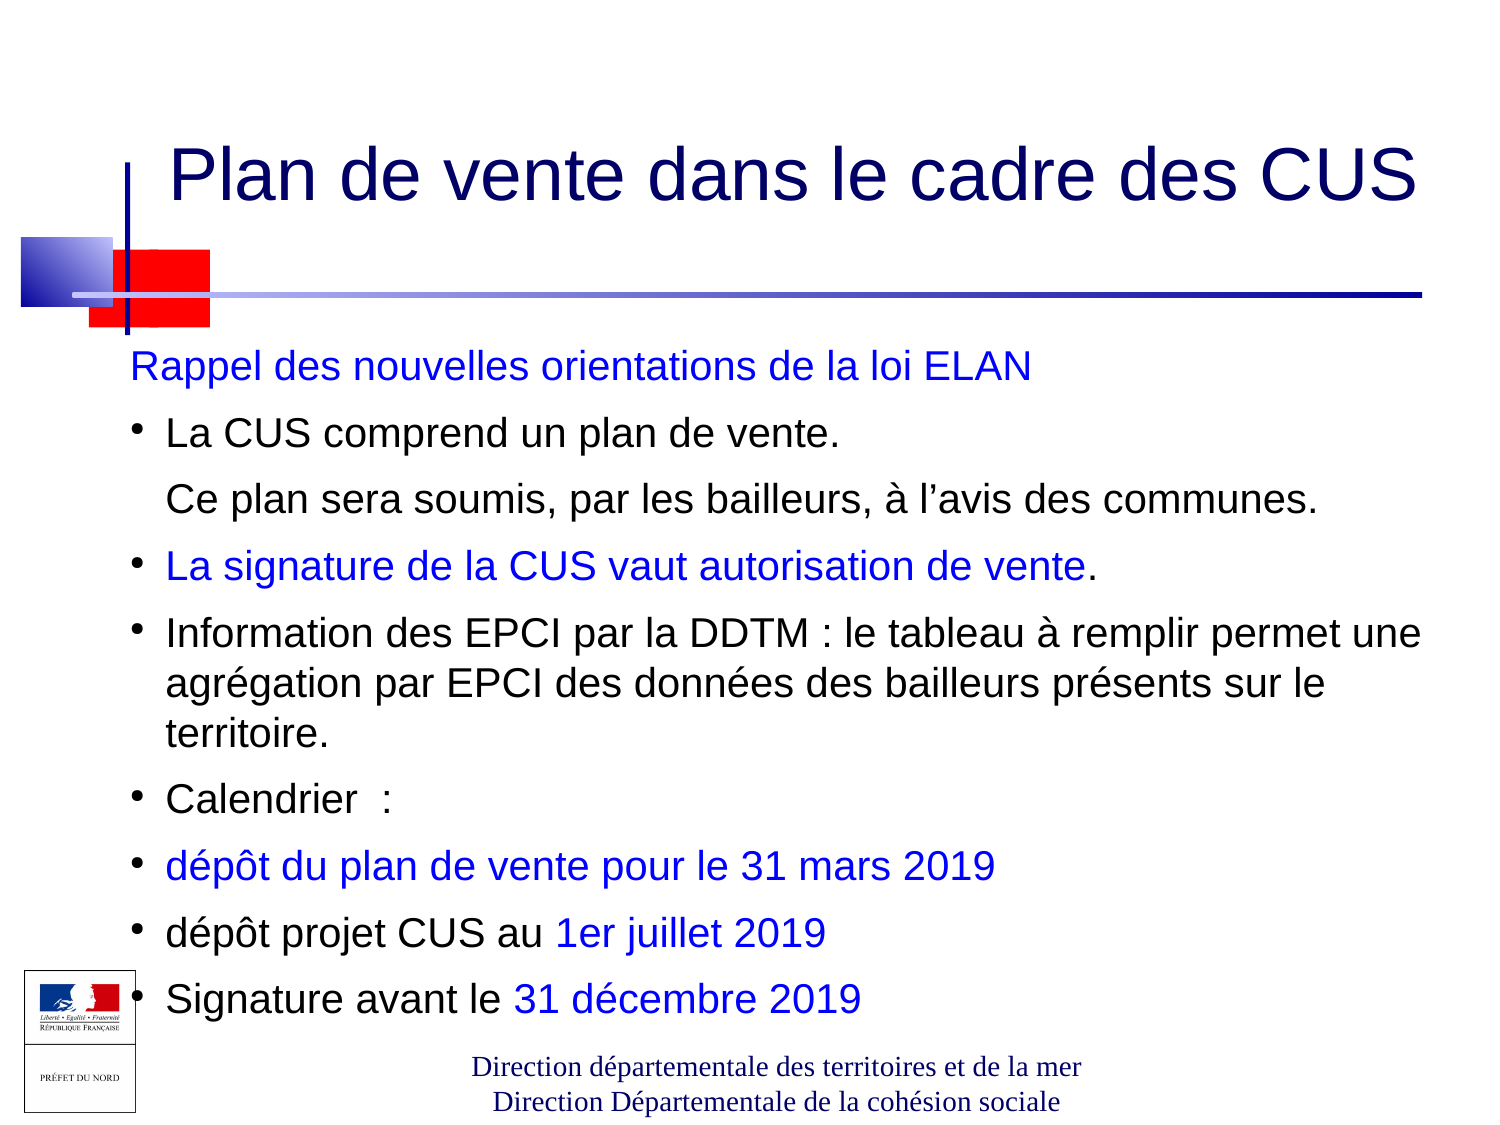

# Plan de vente dans le cadre des CUS
Rappel des nouvelles orientations de la loi ELAN
La CUS comprend un plan de vente.
Ce plan sera soumis, par les bailleurs, à l’avis des communes.
La signature de la CUS vaut autorisation de vente.
Information des EPCI par la DDTM : le tableau à remplir permet une agrégation par EPCI des données des bailleurs présents sur le territoire.
Calendrier :
dépôt du plan de vente pour le 31 mars 2019
dépôt projet CUS au 1er juillet 2019
Signature avant le 31 décembre 2019